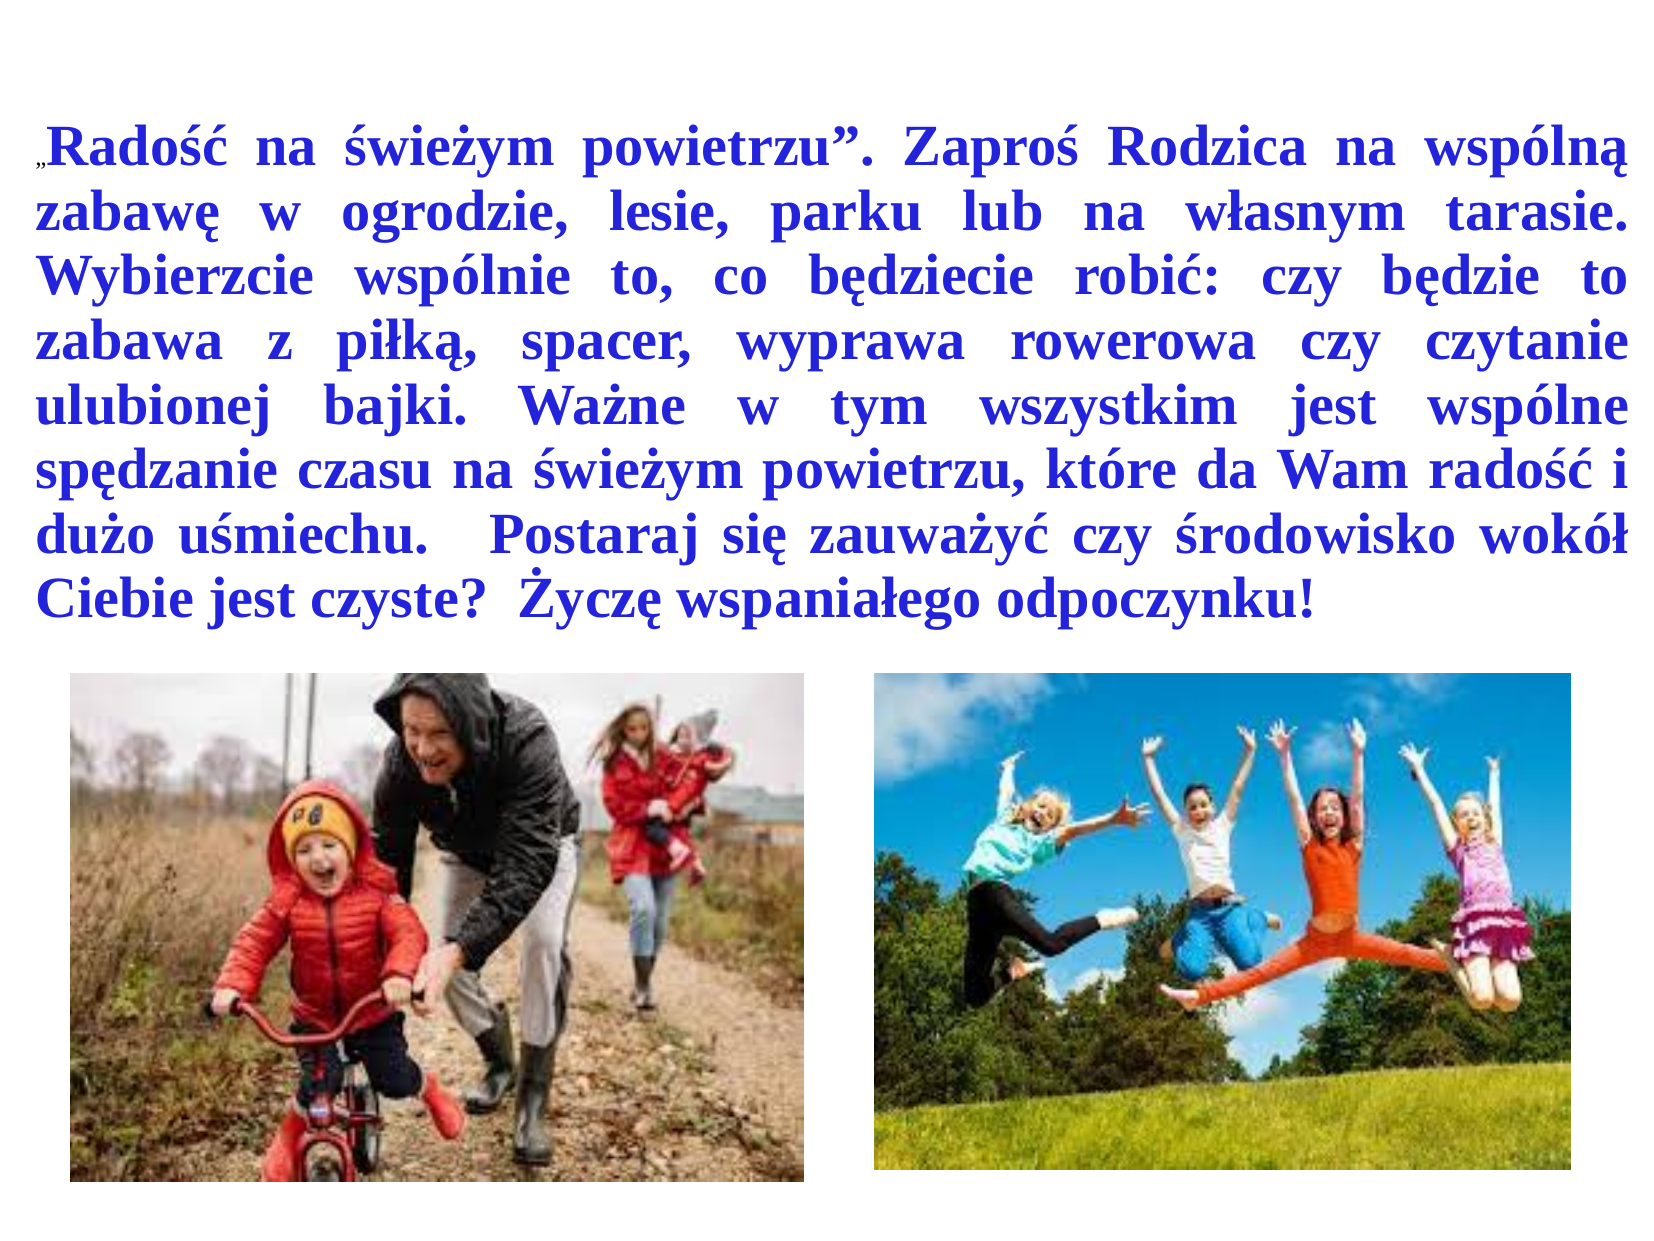

# „Radość na świeżym powietrzu”. Zaproś Rodzica na wspólną zabawę w ogrodzie, lesie, parku lub na własnym tarasie. Wybierzcie wspólnie to, co będziecie robić: czy będzie to zabawa z piłką, spacer, wyprawa rowerowa czy czytanie ulubionej bajki. Ważne w tym wszystkim jest wspólne spędzanie czasu na świeżym powietrzu, które da Wam radość i dużo uśmiechu.  Postaraj się zauważyć czy środowisko wokół Ciebie jest czyste?  Życzę wspaniałego odpoczynku!